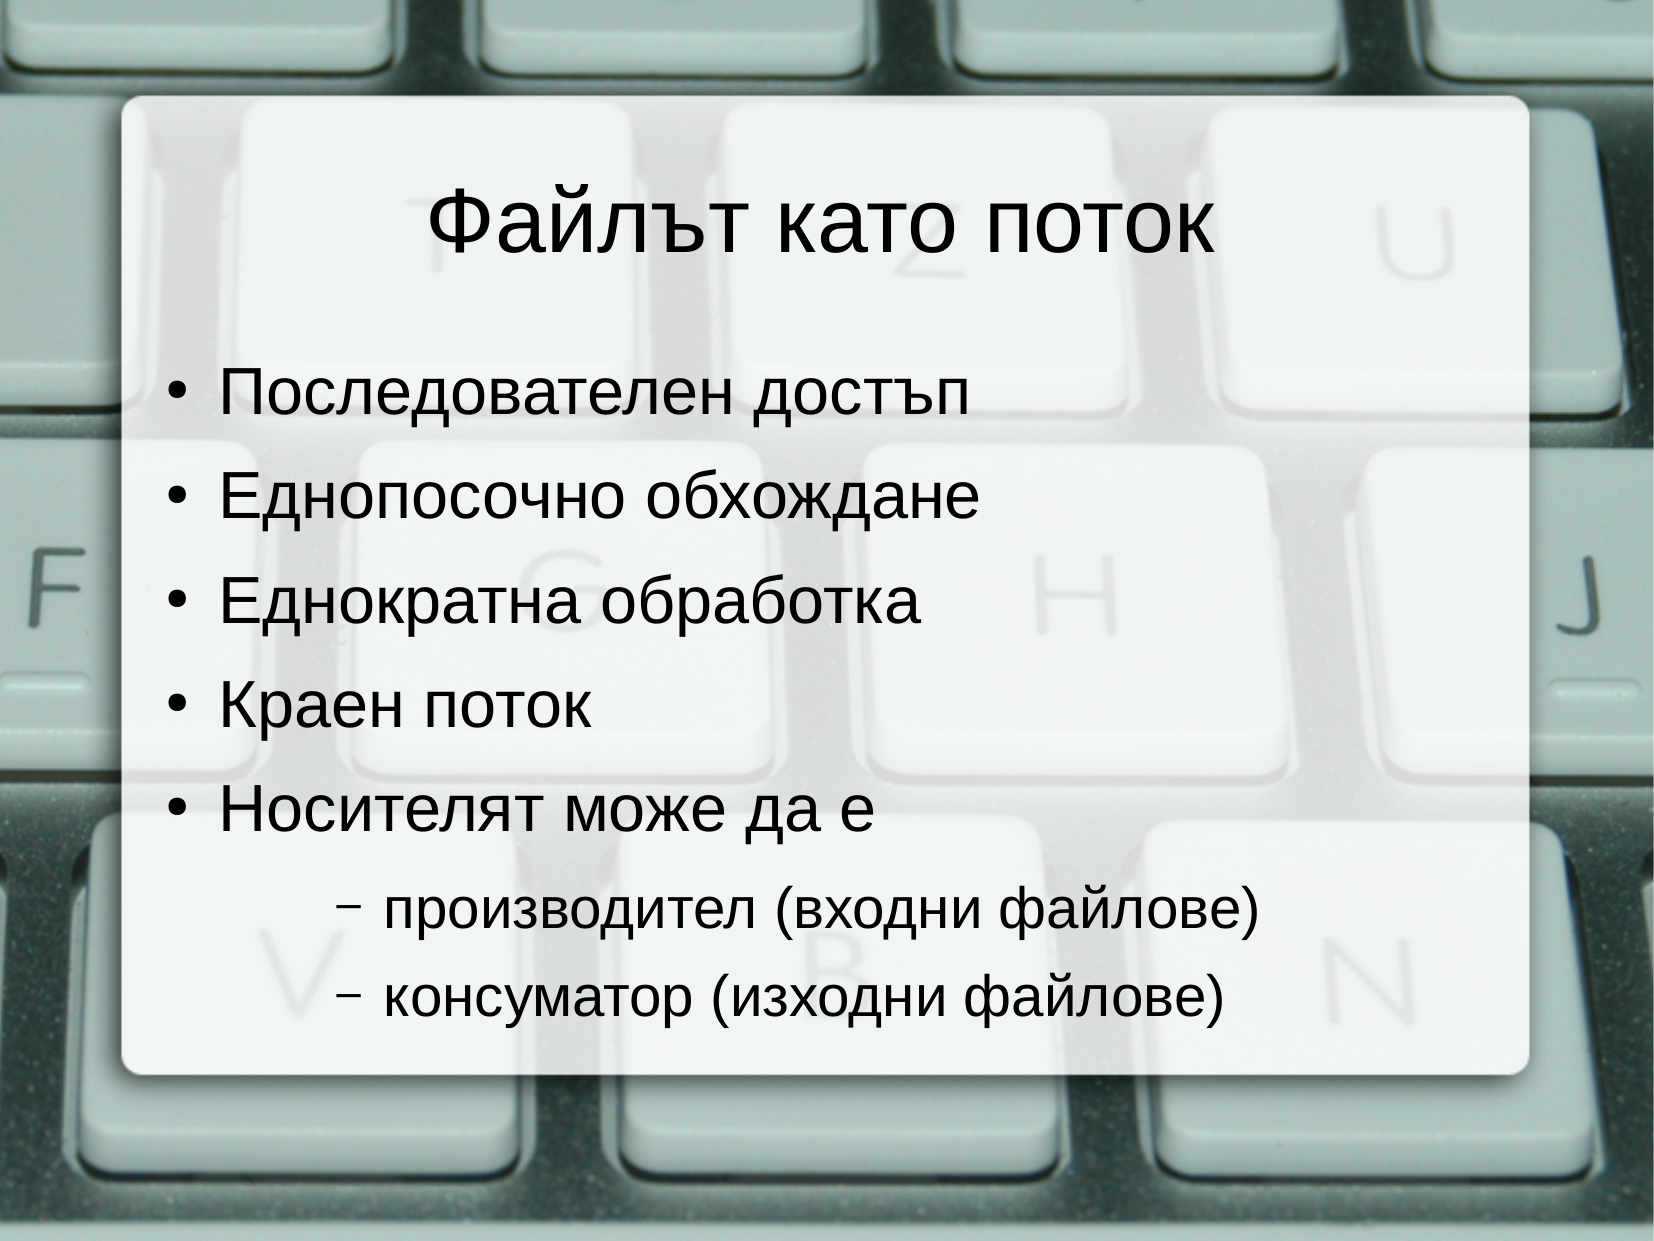

# Файлът като поток
Последователен достъп
Еднопосочно обхождане
Еднократна обработка
Краен поток
Носителят може да е
производител (входни файлове)
консуматор (изходни файлове)